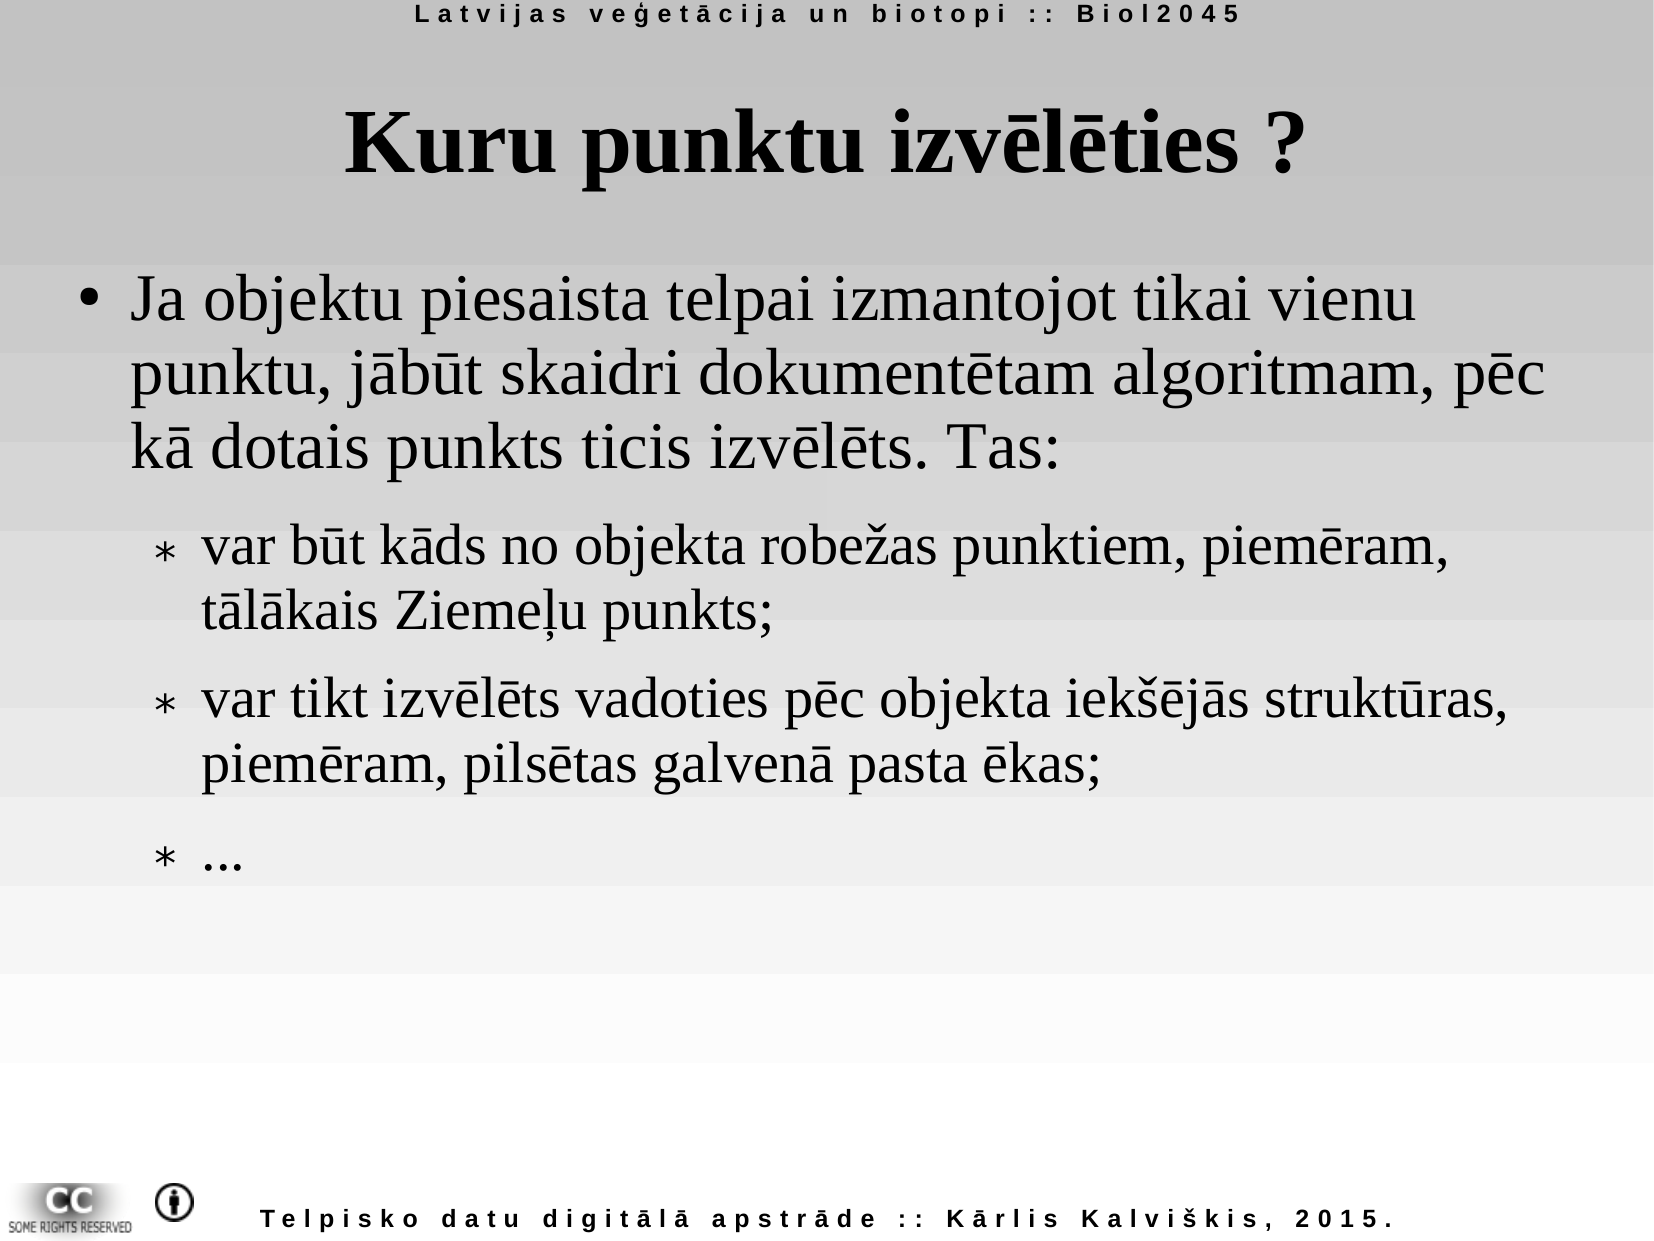

# Kuru punktu izvēlēties ?
Ja objektu piesaista telpai izmantojot tikai vienu punktu, jābūt skaidri dokumentētam algoritmam, pēc kā dotais punkts ticis izvēlēts. Tas:
var būt kāds no objekta robežas punktiem, piemēram, tālākais Ziemeļu punkts;
var tikt izvēlēts vadoties pēc objekta iekšējās struktūras, piemēram, pilsētas galvenā pasta ēkas;
...